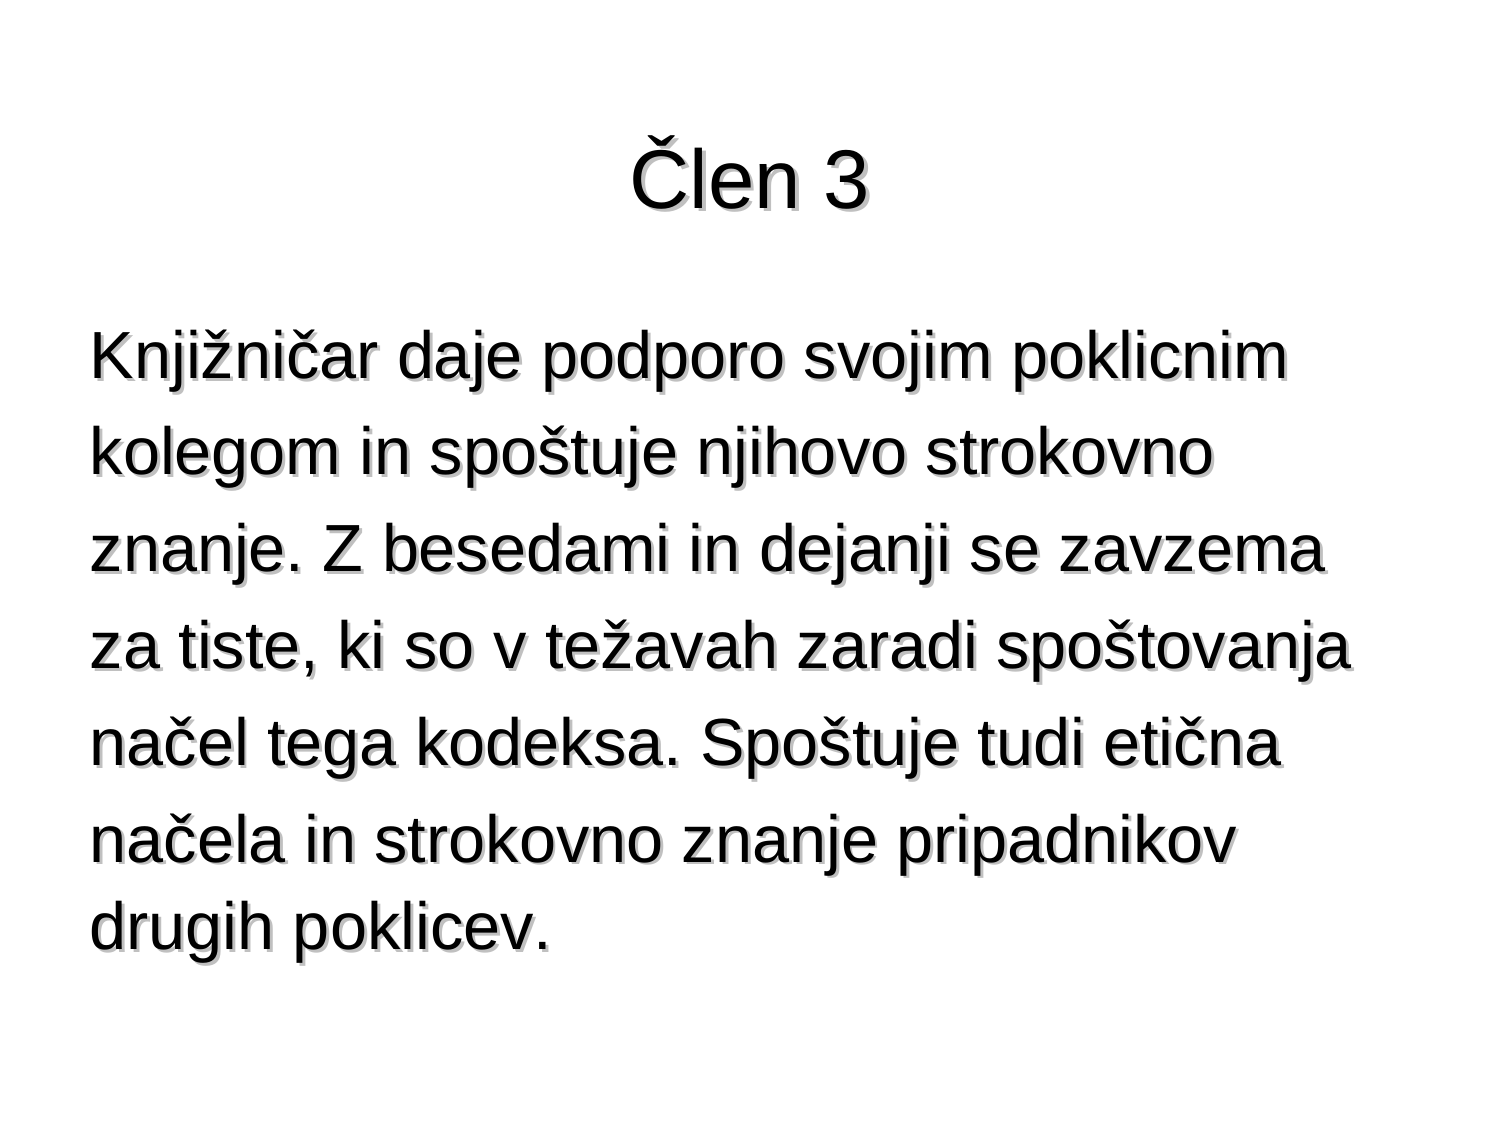

# Člen 3
Knjižničar daje podporo svojim poklicnim
kolegom in spoštuje njihovo strokovno
znanje. Z besedami in dejanji se zavzema
za tiste, ki so v težavah zaradi spoštovanja
načel tega kodeksa. Spoštuje tudi etična
načela in strokovno znanje pripadnikov
drugih poklicev.
8
Oddelek za bibliotekarstvo, informacijsko znanost in knjigarstvo, Filozofska fakulteta